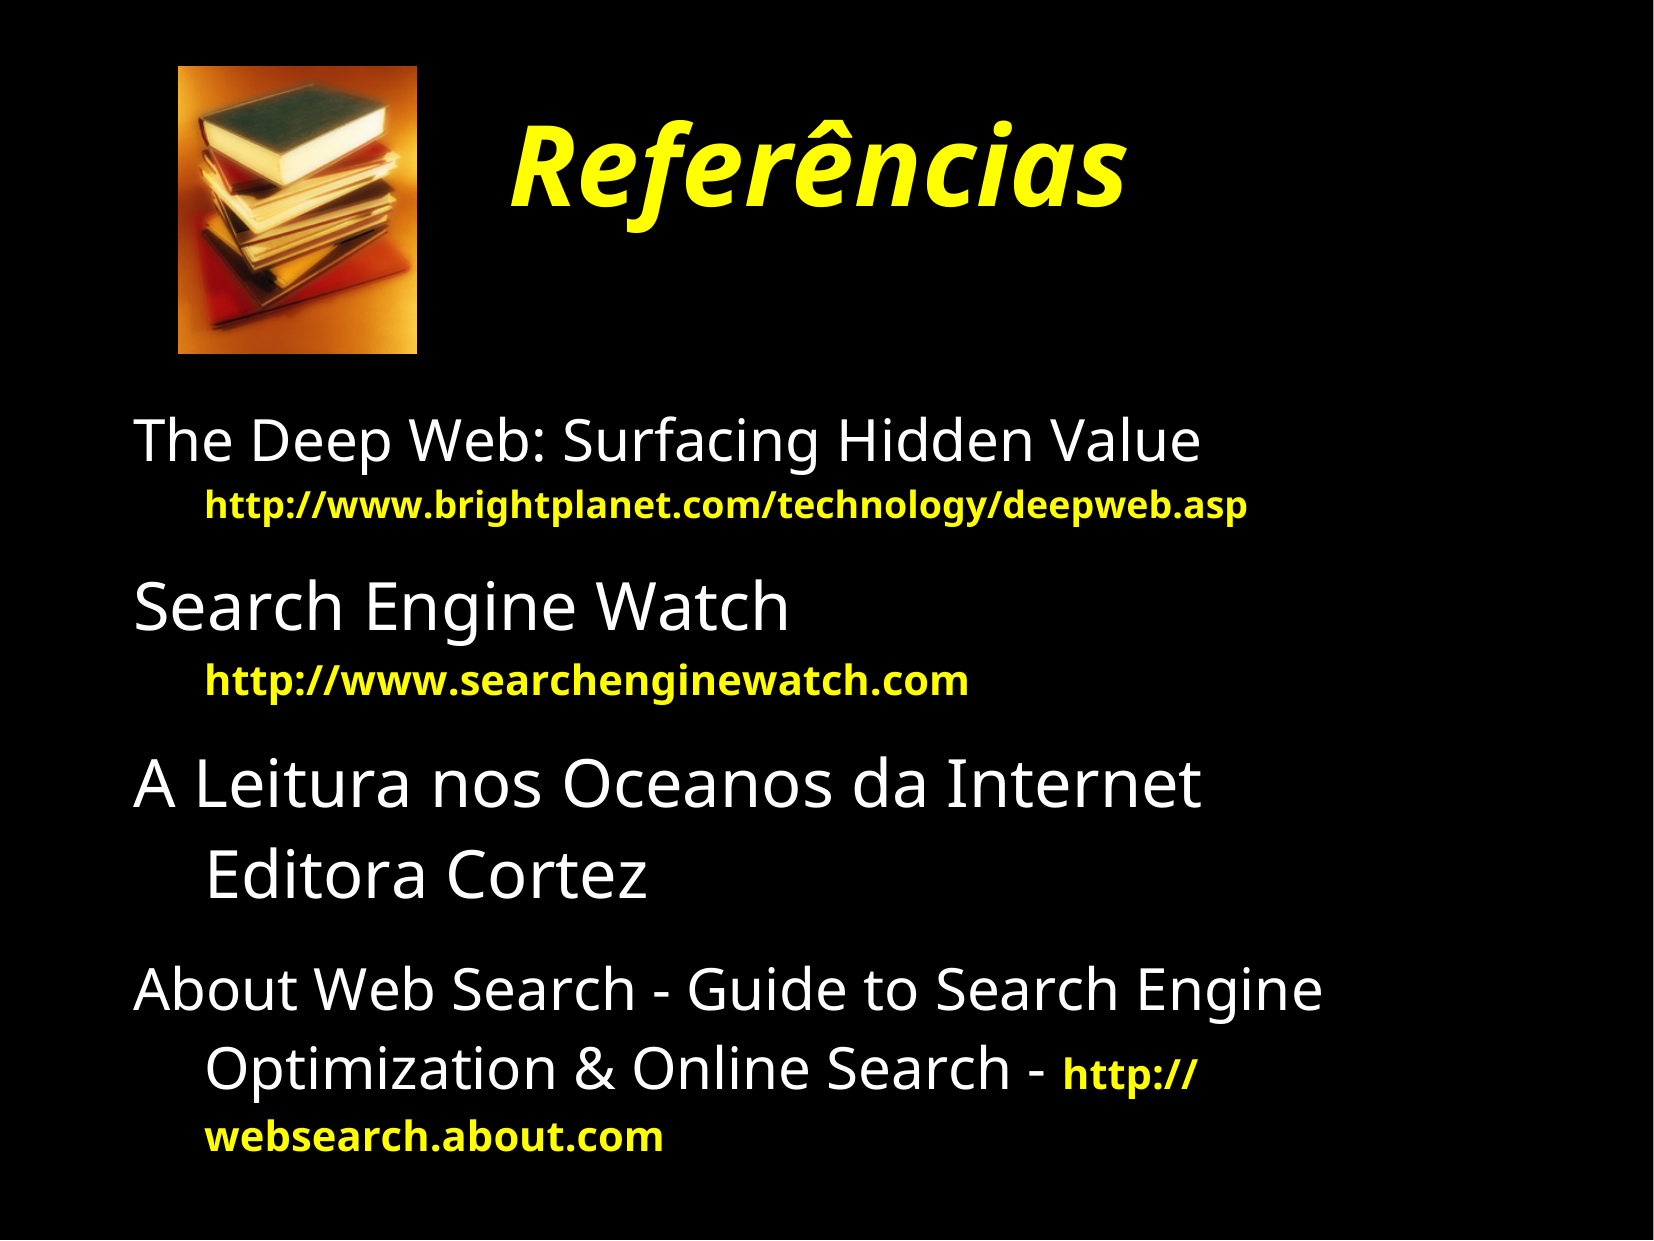

# Referências
The Deep Web: Surfacing Hidden Value
http://www.brightplanet.com/technology/deepweb.asp
Search Engine Watch
http://www.searchenginewatch.com
A Leitura nos Oceanos da Internet
Editora Cortez
About Web Search - Guide to Search Engine Optimization & Online Search - http://websearch.about.com